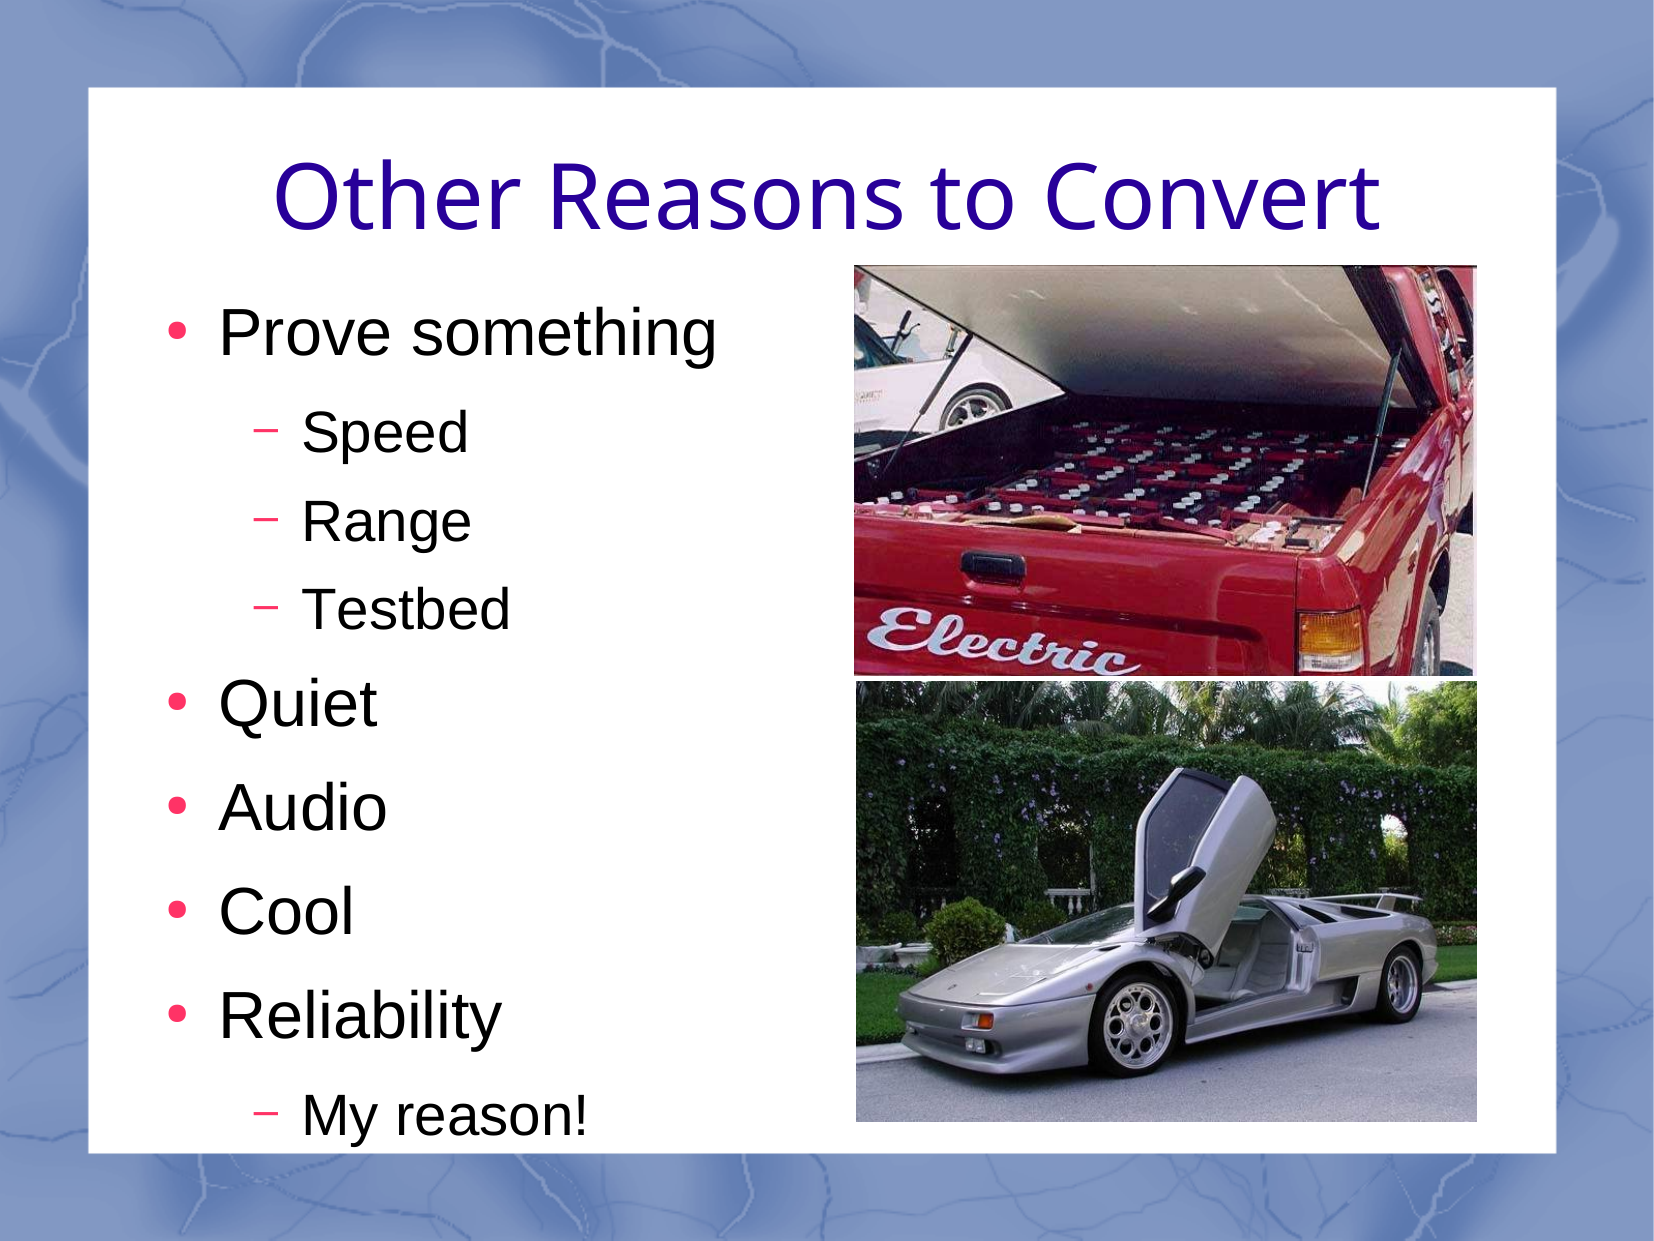

# Other Reasons to Convert
Prove something
Speed
Range
Testbed
Quiet
Audio
Cool
Reliability
My reason!